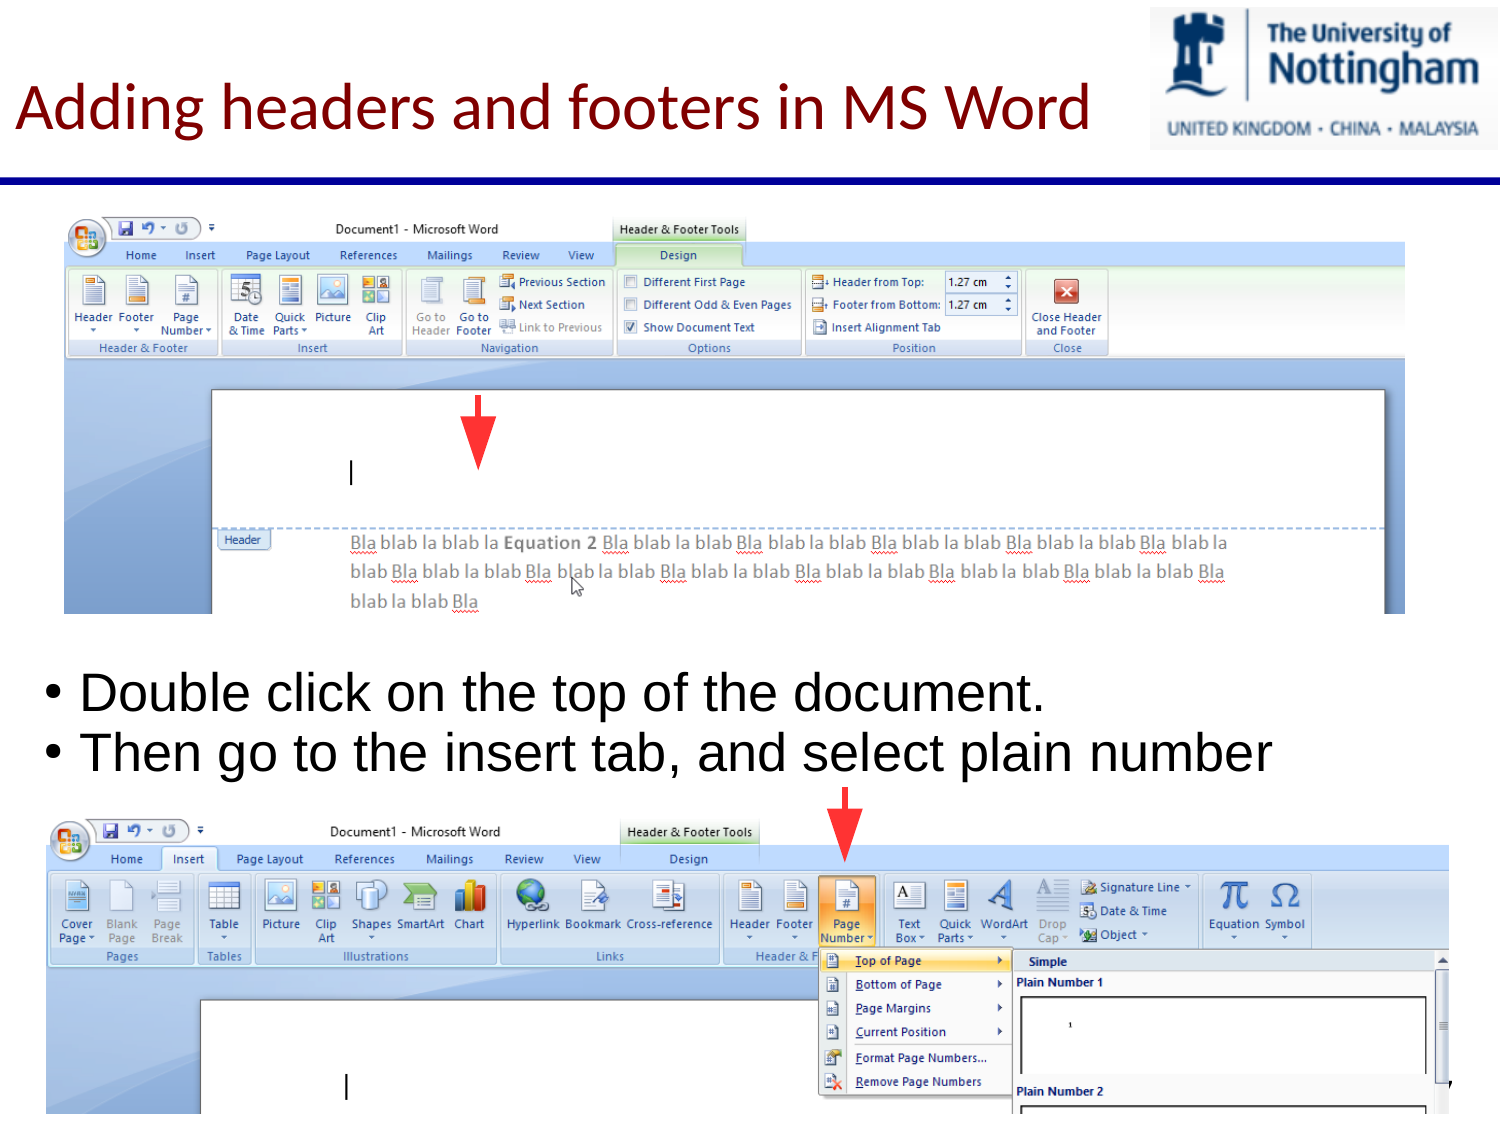

# Adding headers and footers in MS Word
Double click on the top of the document.
Then go to the insert tab, and select plain number